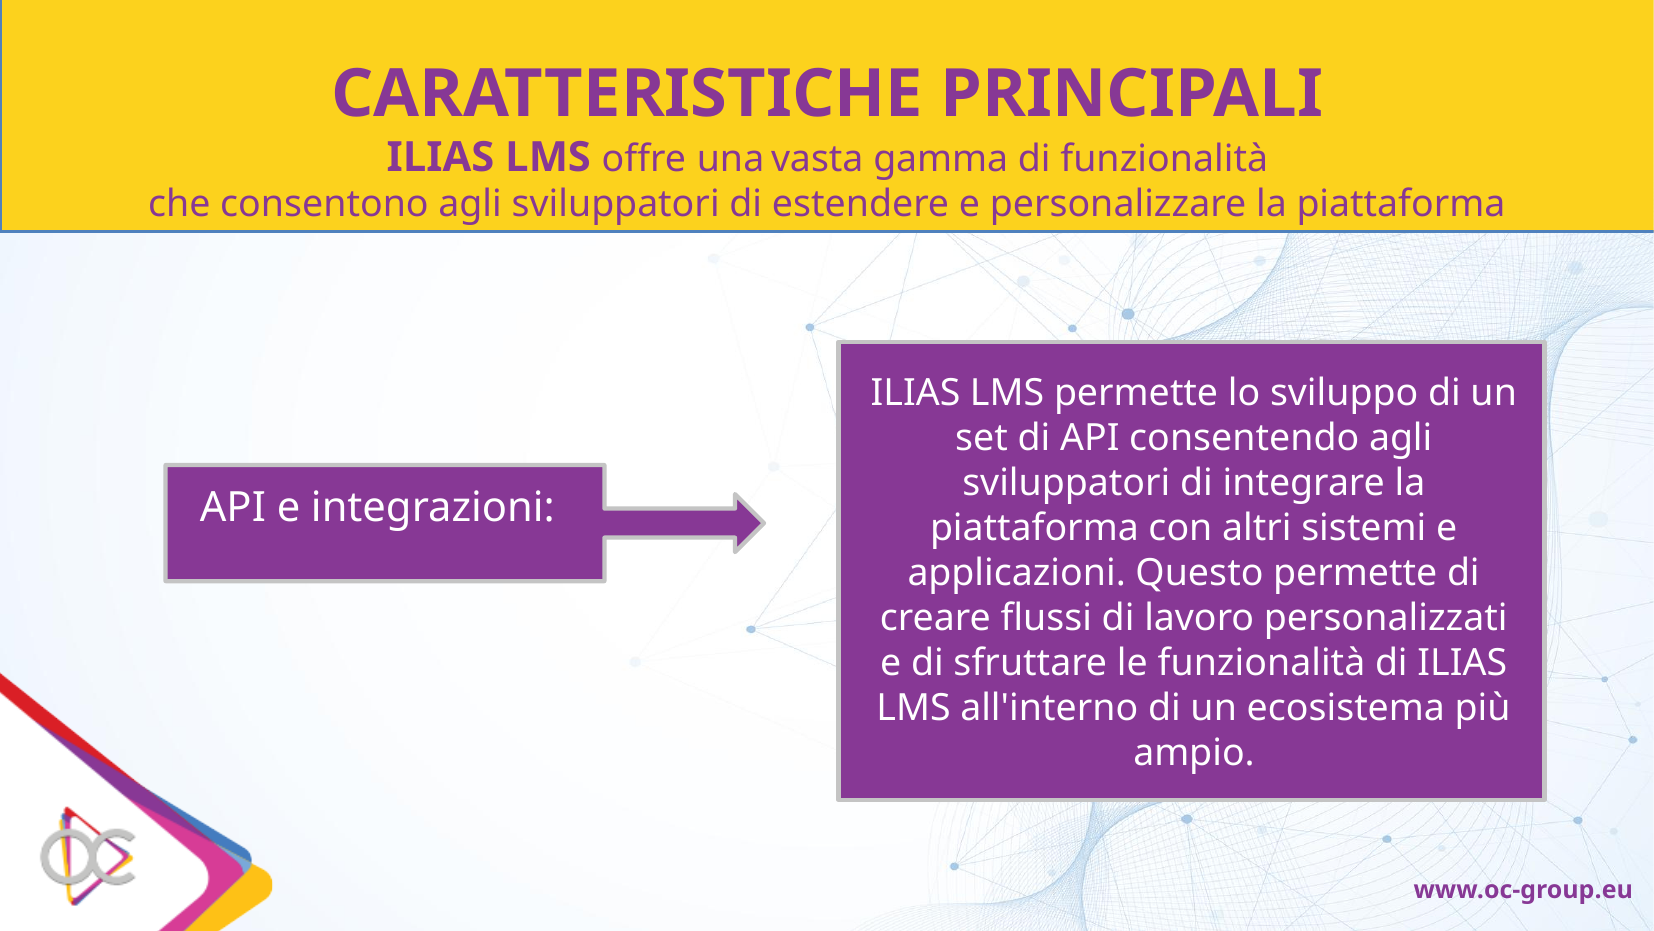

CARATTERISTICHE PRINCIPALI
ILIAS LMS offre una vasta gamma di funzionalità
che consentono agli sviluppatori di estendere e personalizzare la piattaforma
ILIAS LMS permette lo sviluppo di un set di API consentendo agli sviluppatori di integrare la piattaforma con altri sistemi e applicazioni. Questo permette di creare flussi di lavoro personalizzati e di sfruttare le funzionalità di ILIAS LMS all'interno di un ecosistema più ampio.
API e integrazioni:
www.oc-group.eu